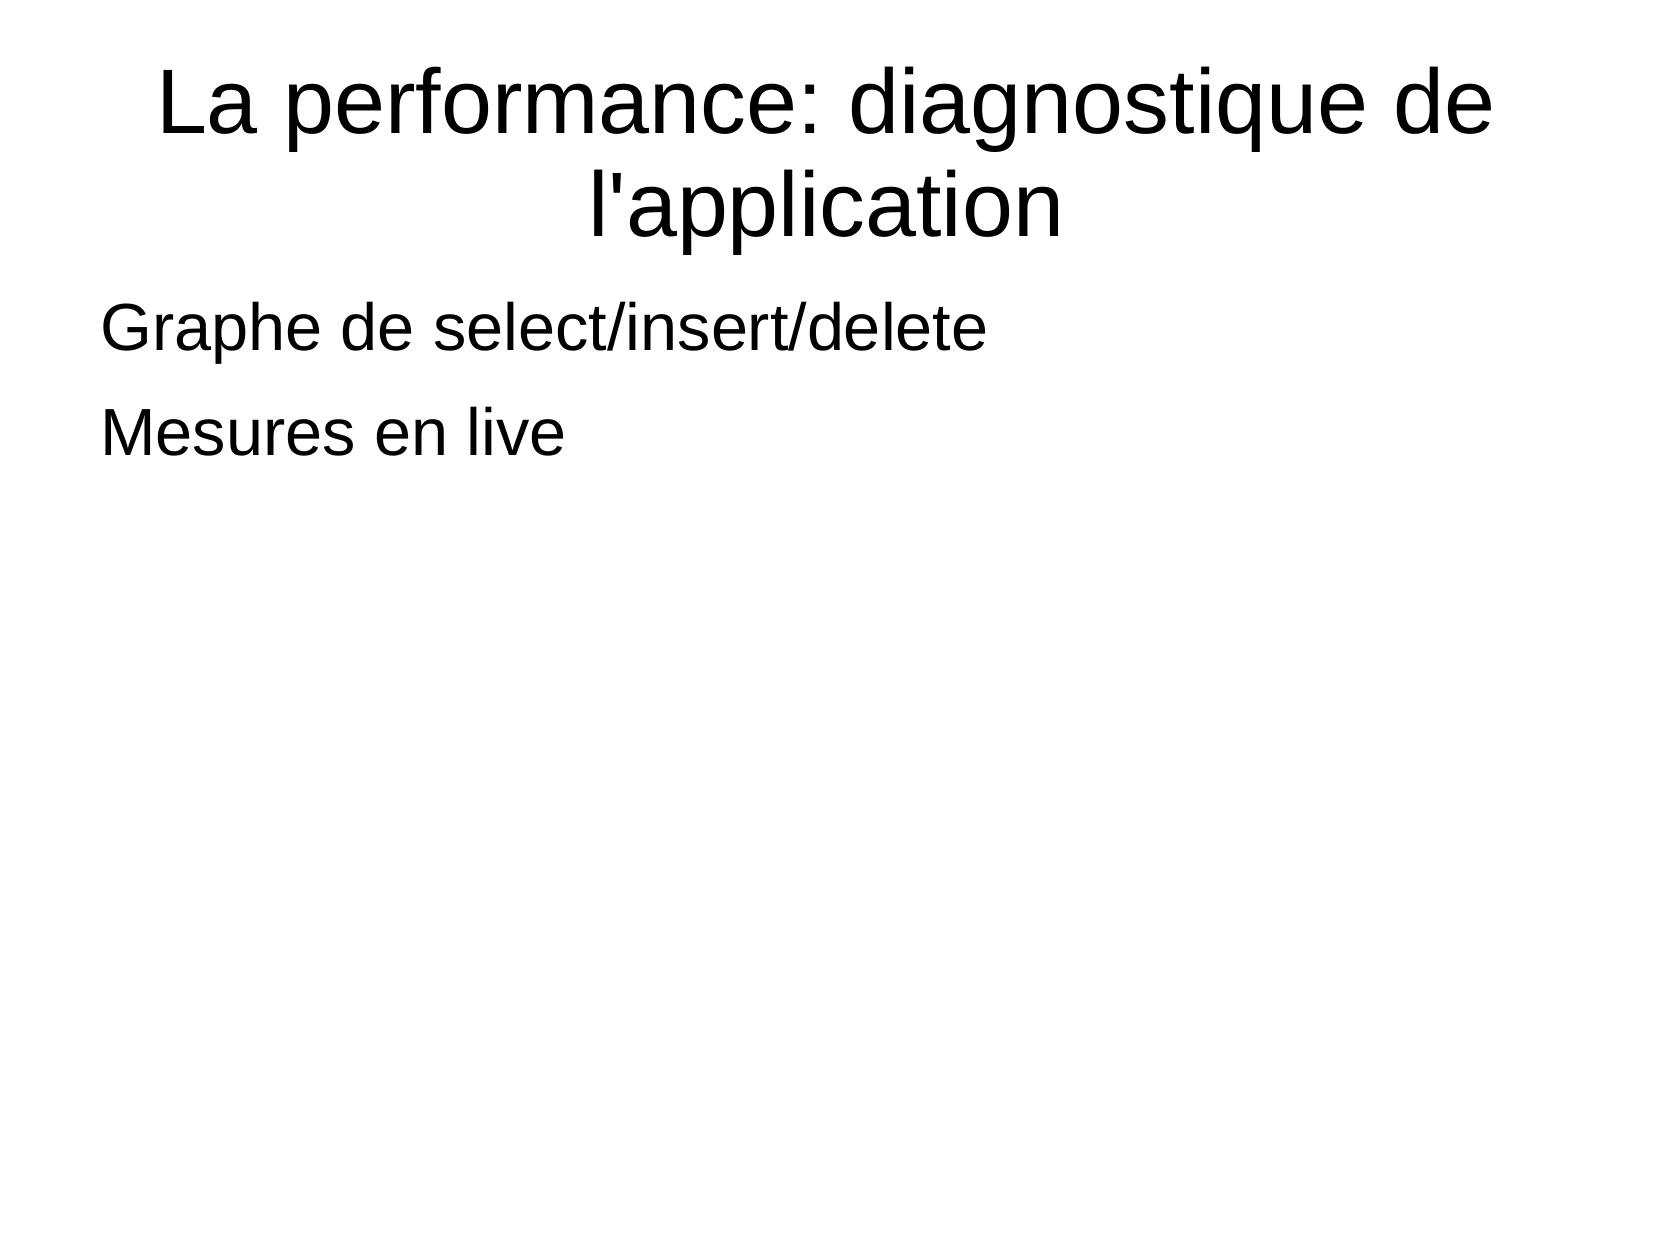

# La performance: diagnostique de l'application
Graphe de select/insert/delete
Mesures en live